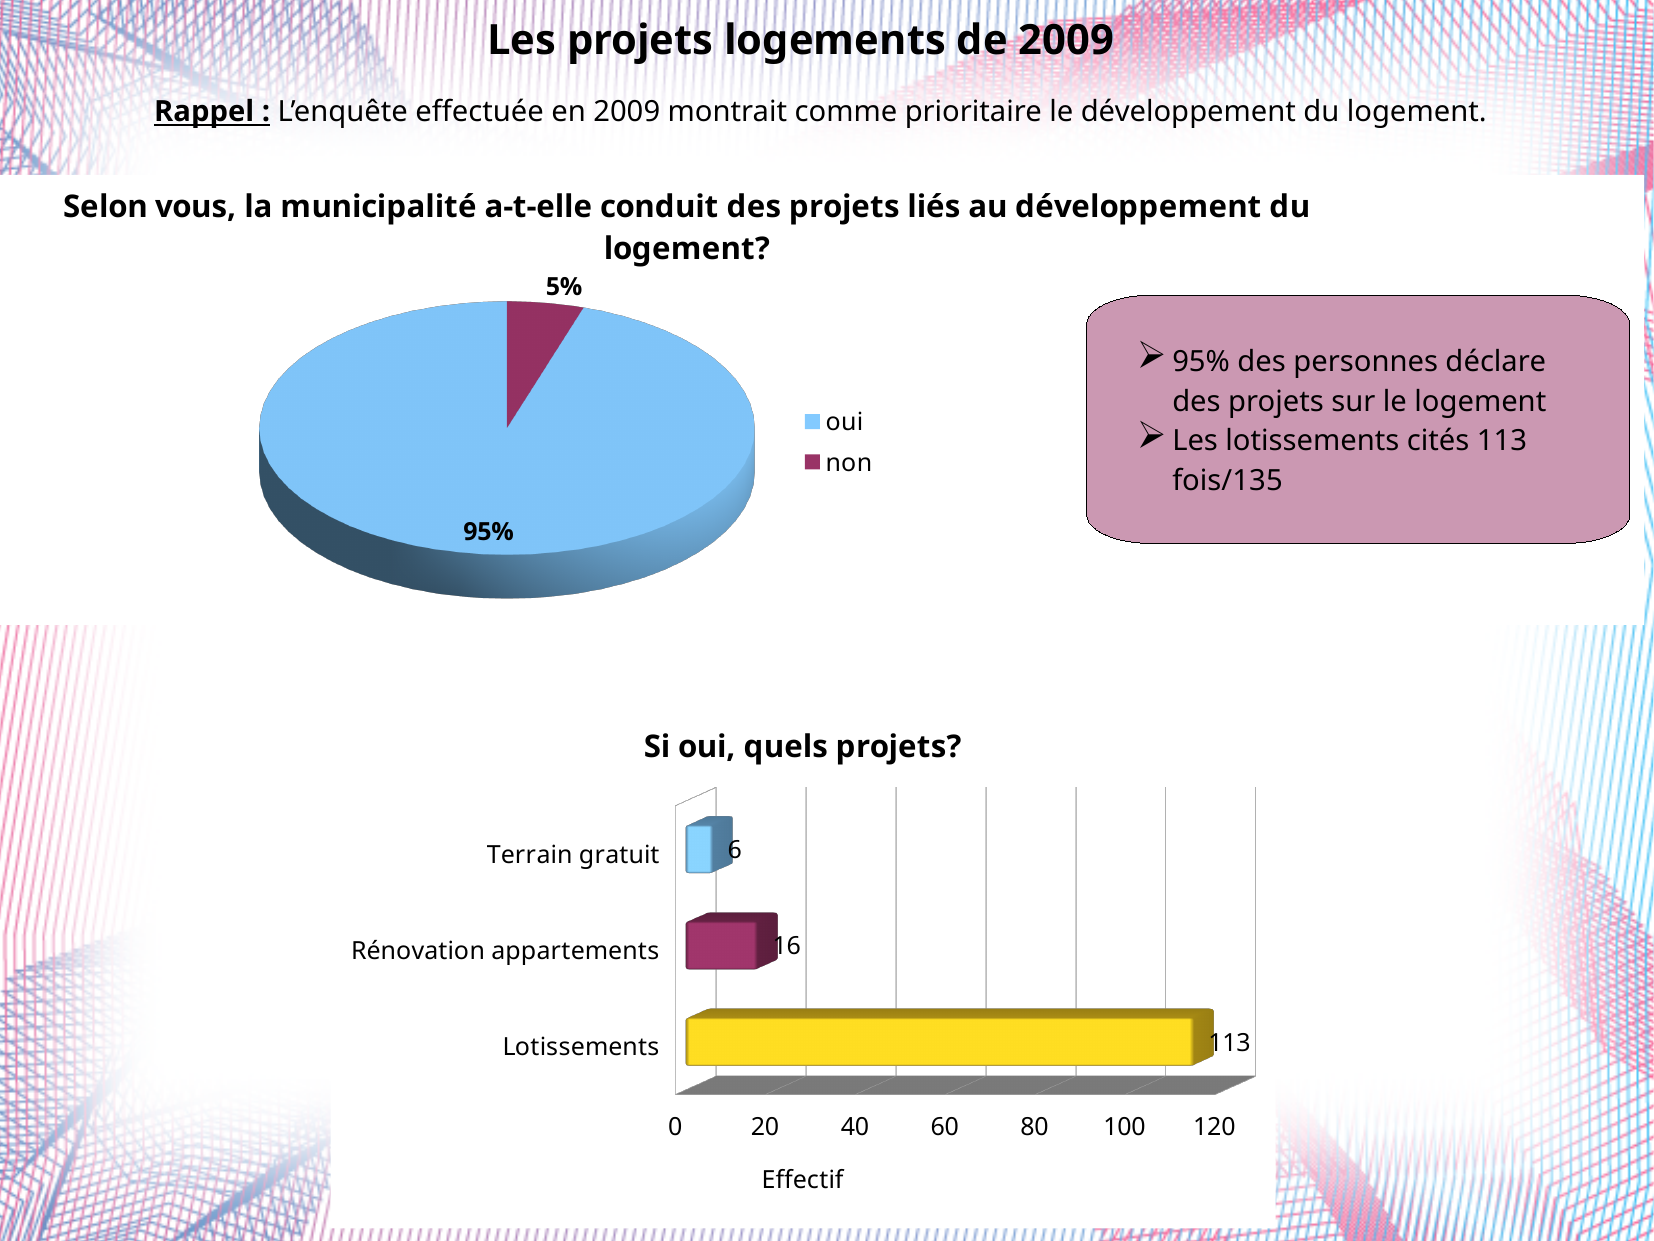

Les projets logements de 2009
Rappel : L’enquête effectuée en 2009 montrait comme prioritaire le développement du logement.
[unsupported chart]
95% des personnes déclare des projets sur le logement
Les lotissements cités 113 fois/135
[unsupported chart]